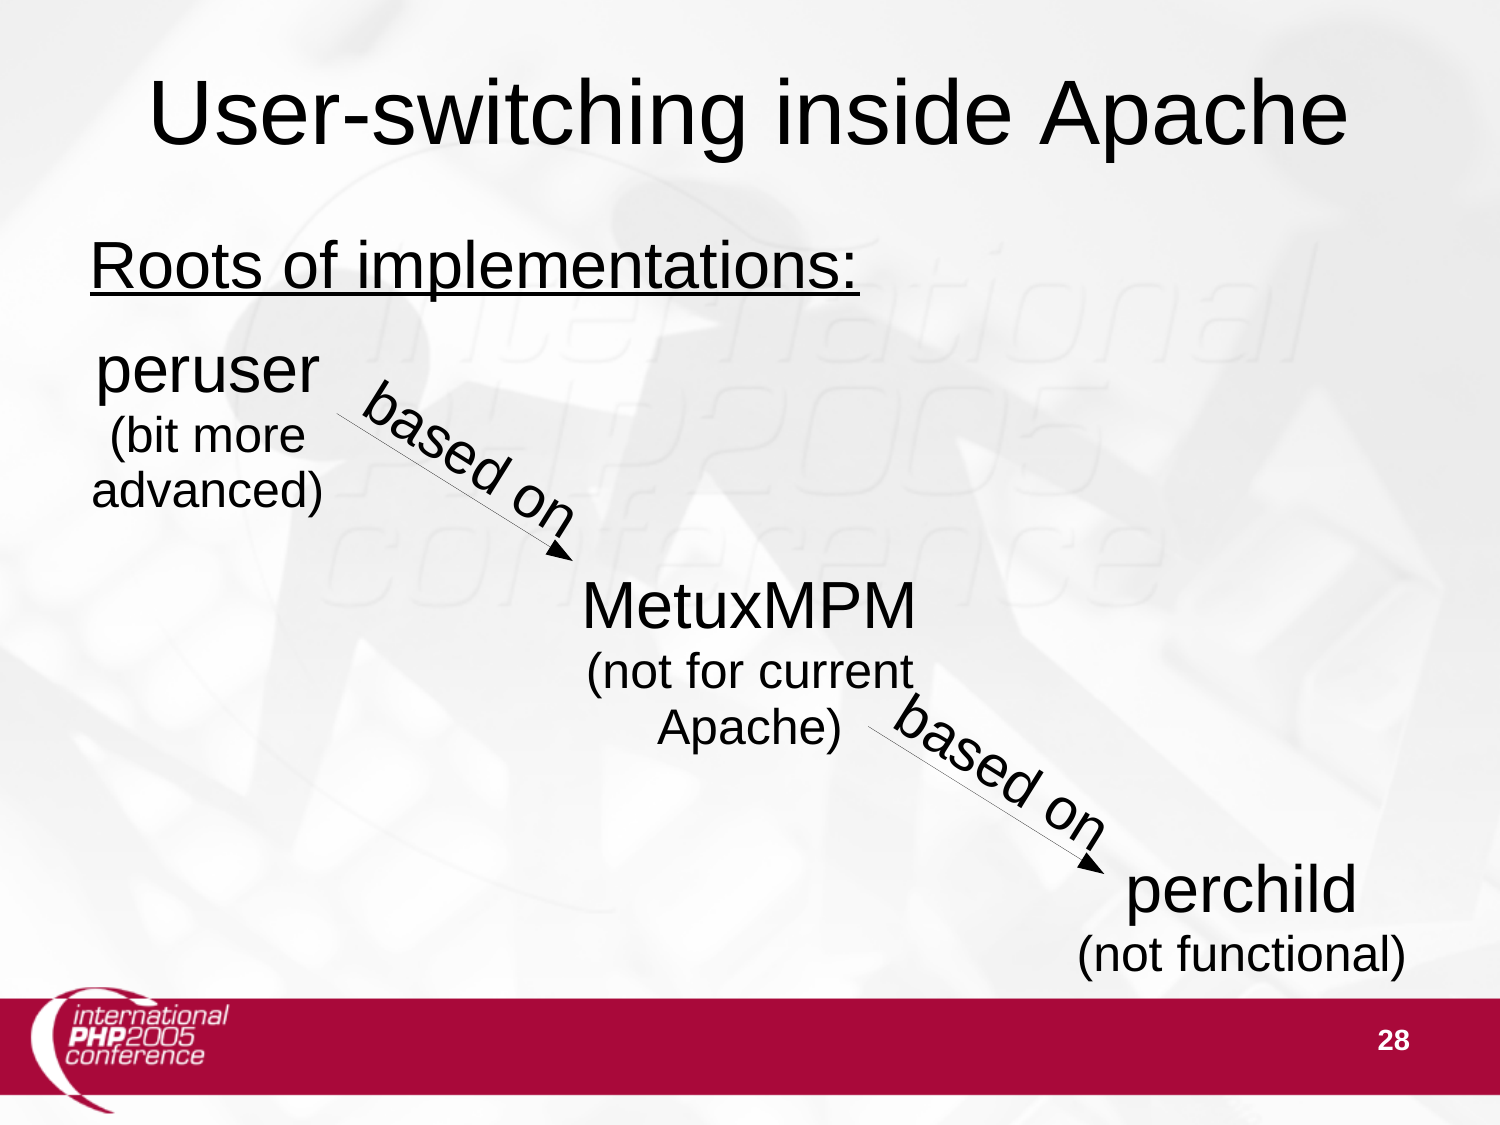

# User-switching inside Apache
Roots of implementations:
peruser
(bit more advanced)
based on
MetuxMPM
(not for current Apache)
based on
perchild
(not functional)
28